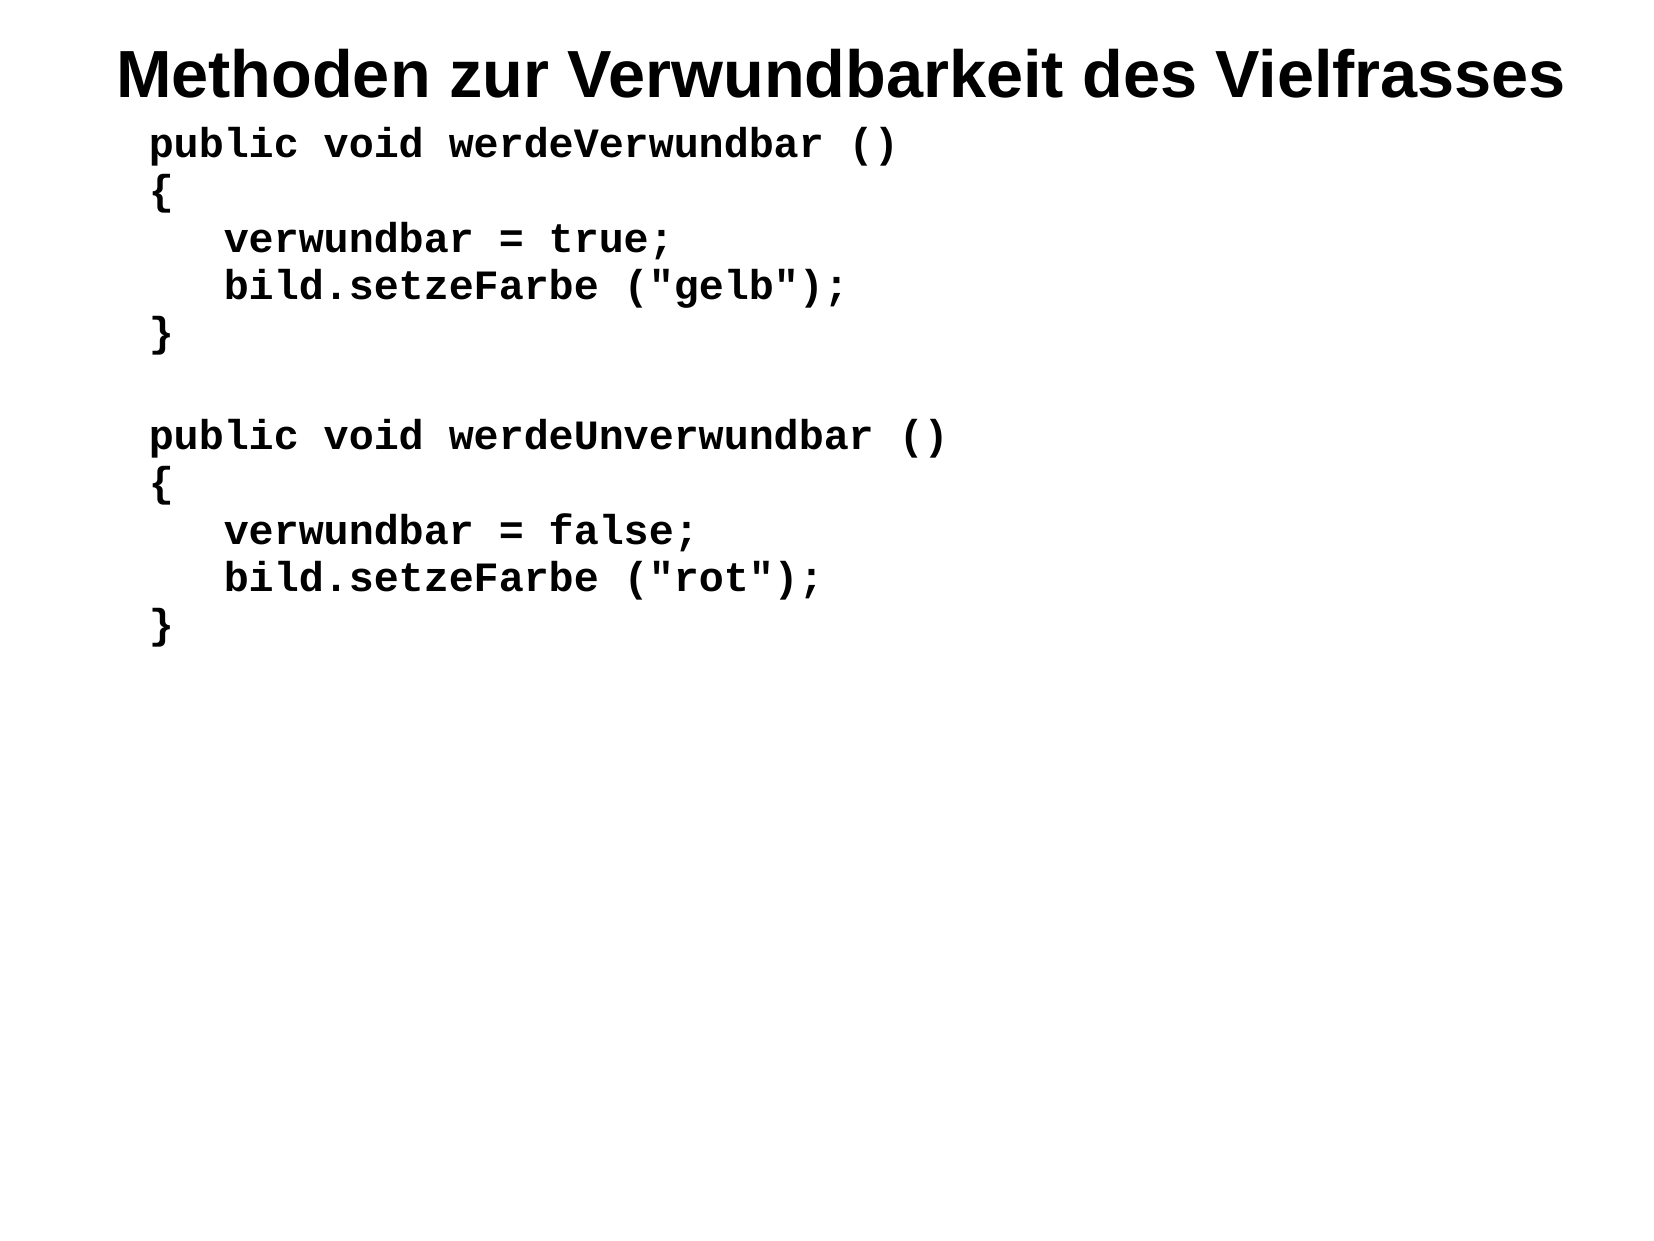

Methoden zur Verwundbarkeit des Vielfrasses
 public void werdeVerwundbar ()
 {
 verwundbar = true;
 bild.setzeFarbe ("gelb");
 }
 public void werdeUnverwundbar ()
 {
 verwundbar = false;
 bild.setzeFarbe ("rot");
 }